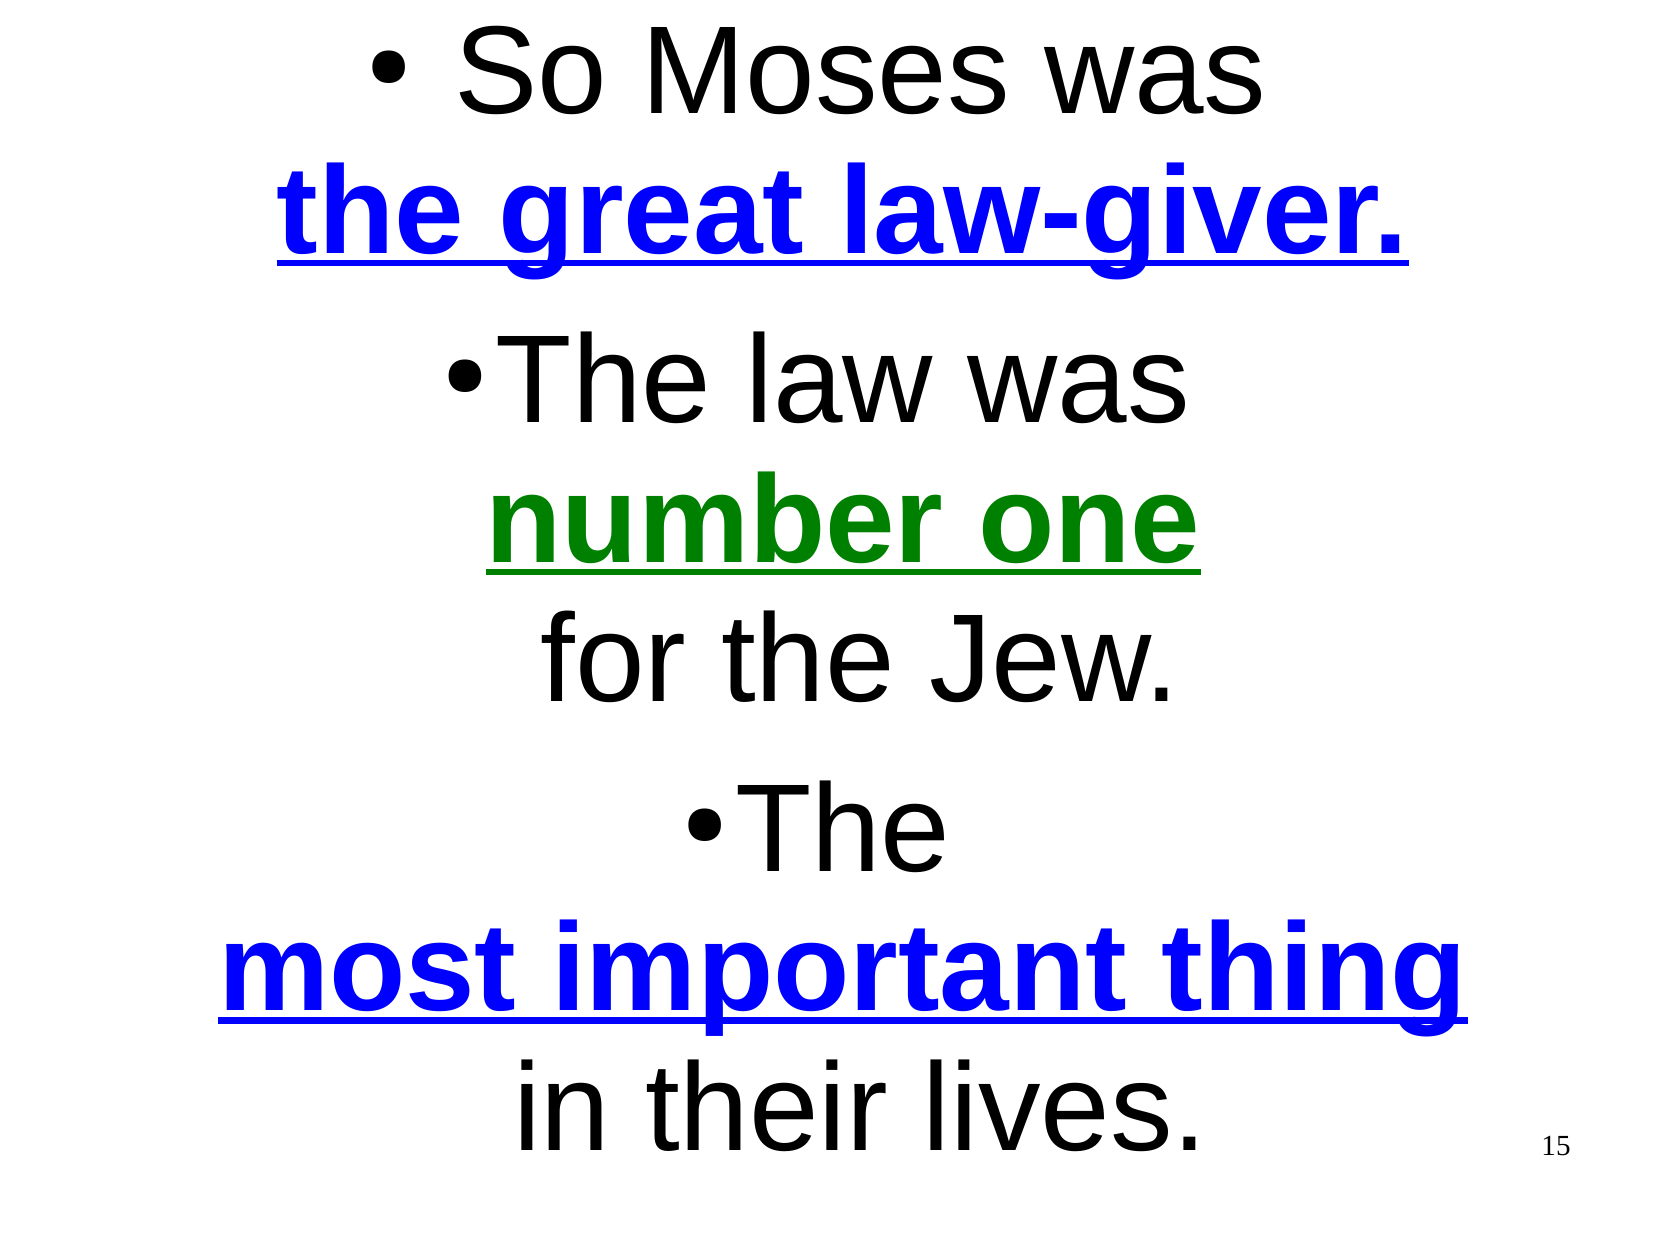

# So Moses was the great law-giver.
The law was
number one
for the Jew.
The
most important thing
in their lives.
15